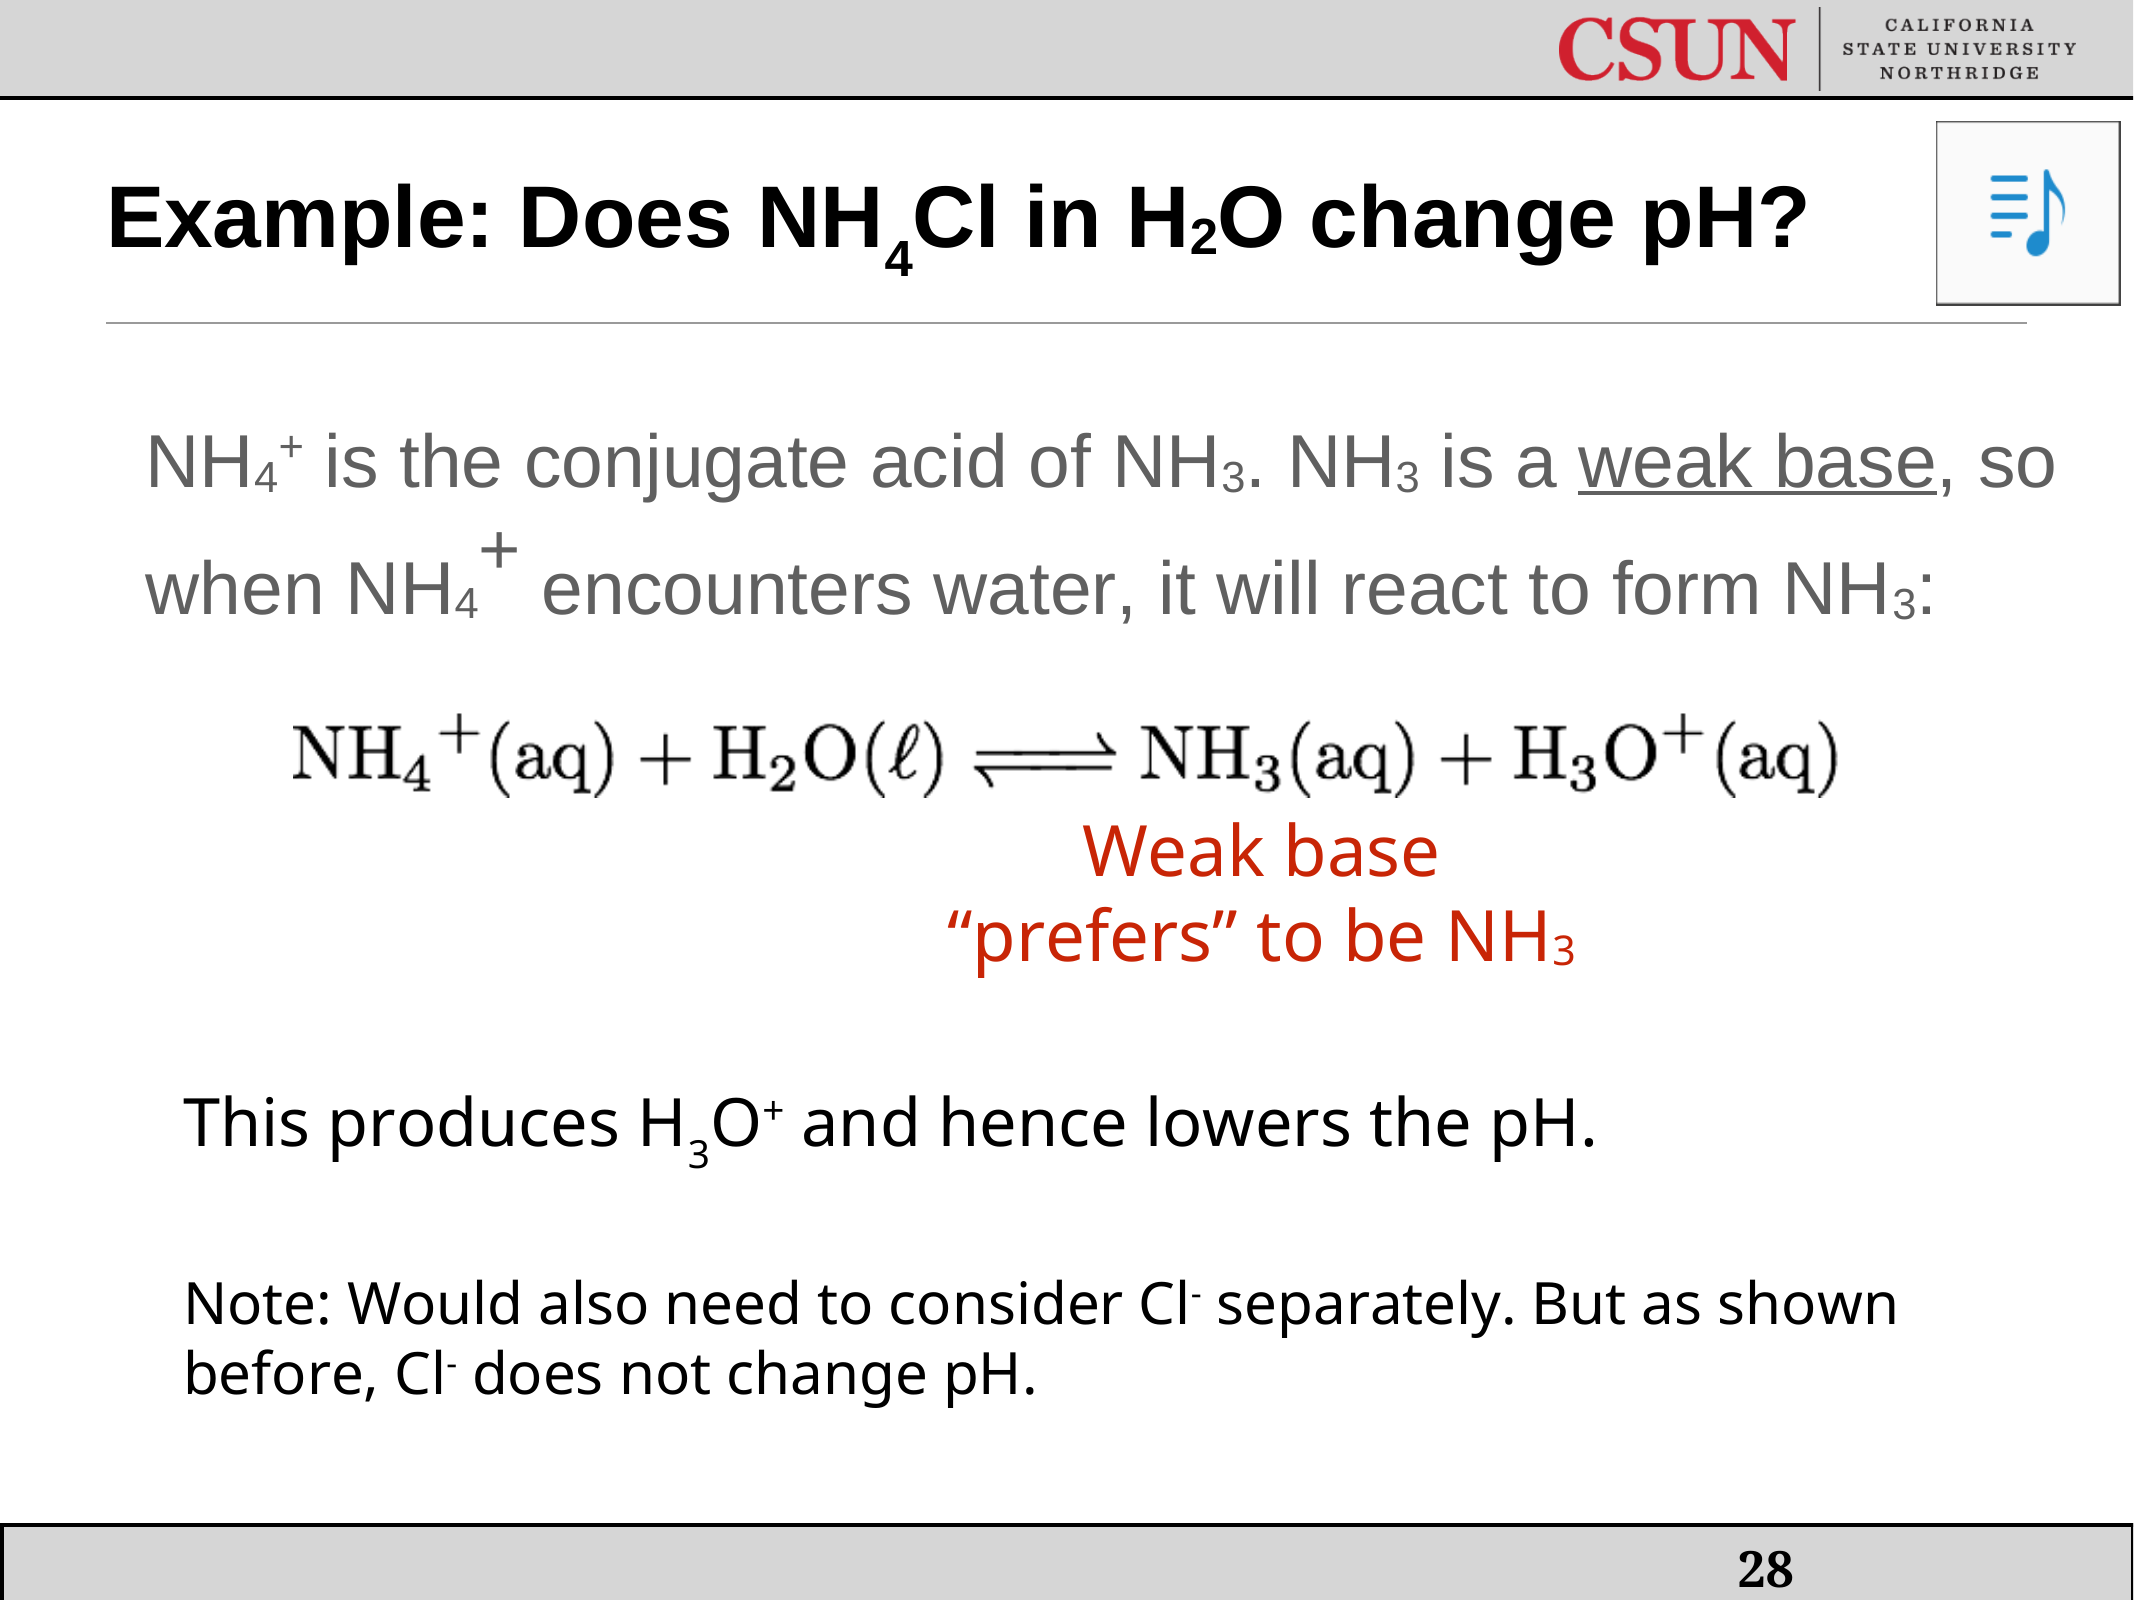

# Example: Does NH4Cl in H2O change pH?
NH4+ is the conjugate acid of NH3. NH3 is a weak base, so when NH4+ encounters water, it will react to form NH3:
Weak base
“prefers” to be NH3
This produces H3O+ and hence lowers the pH.
Note: Would also need to consider Cl- separately. But as shown
before, Cl- does not change pH.
28